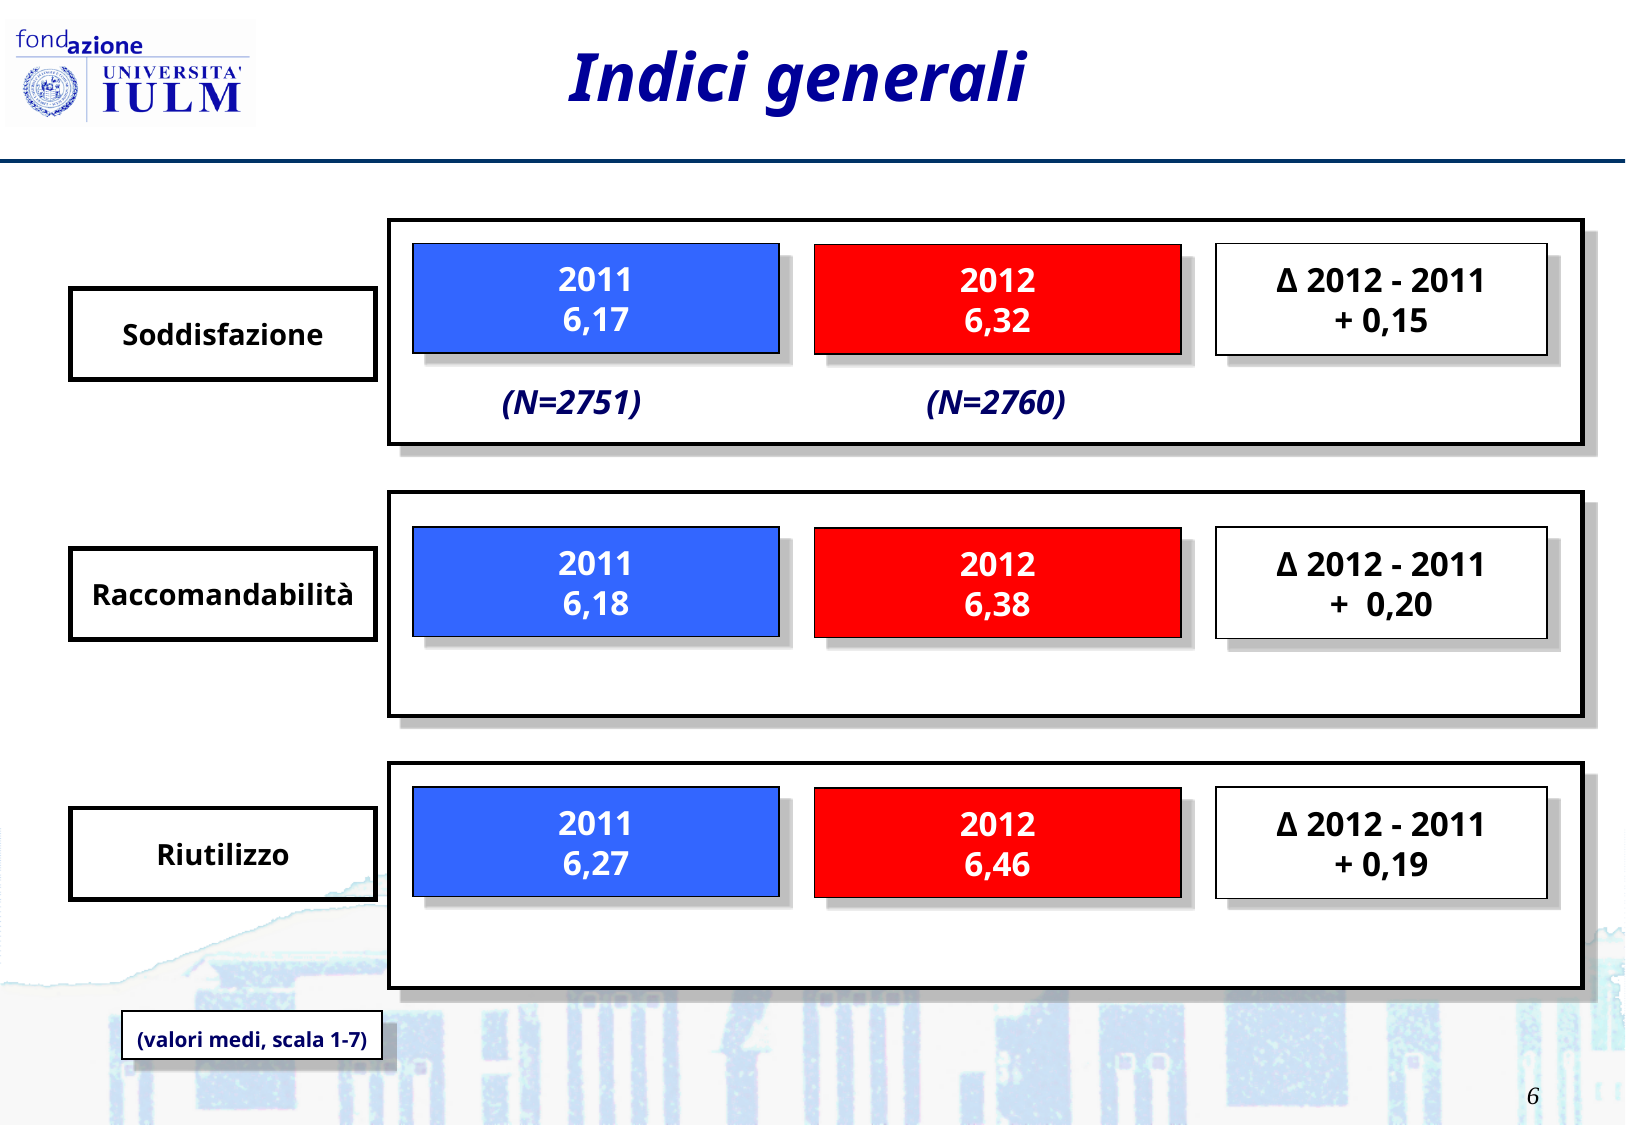

Indici generali
Δ 2012 - 2011
+ 0,15
2011
6,17
2012
6,32
Soddisfazione
(N=2751)
(N=2760)
Δ 2012 - 2011
+ 0,20
2011
6,18
2012
6,38
Raccomandabilità
Δ 2012 - 2011
+ 0,19
2011
6,27
2012
6,46
Riutilizzo
(valori medi, scala 1-7)